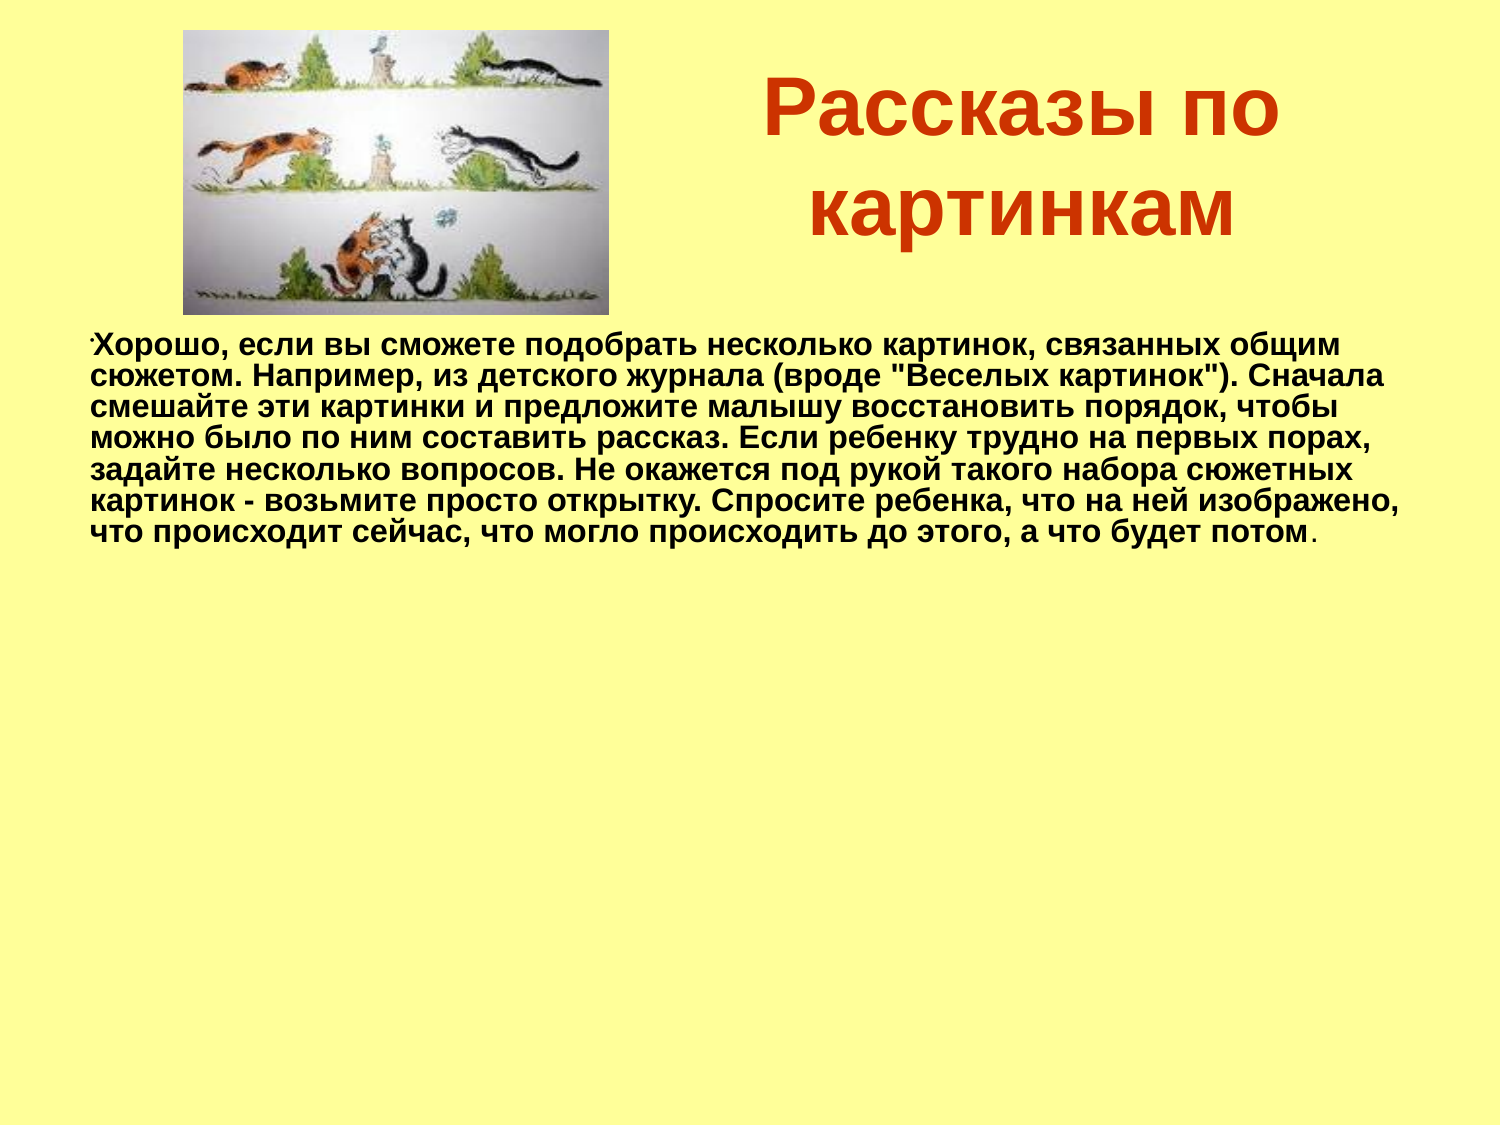

# Рассказы по картинкам
Хорошо, если вы сможете подобрать несколько картинок, связанных общим сюжетом. Например, из детского журнала (вроде "Веселых картинок"). Сначала смешайте эти картинки и предложите малышу восстановить порядок, чтобы можно было по ним составить рассказ. Если ребенку трудно на первых порах, задайте несколько вопросов. Не окажется под рукой такого набора сюжетных картинок - возьмите просто открытку. Спросите ребенка, что на ней изображено, что происходит сейчас, что могло происходить до этого, а что будет потом.